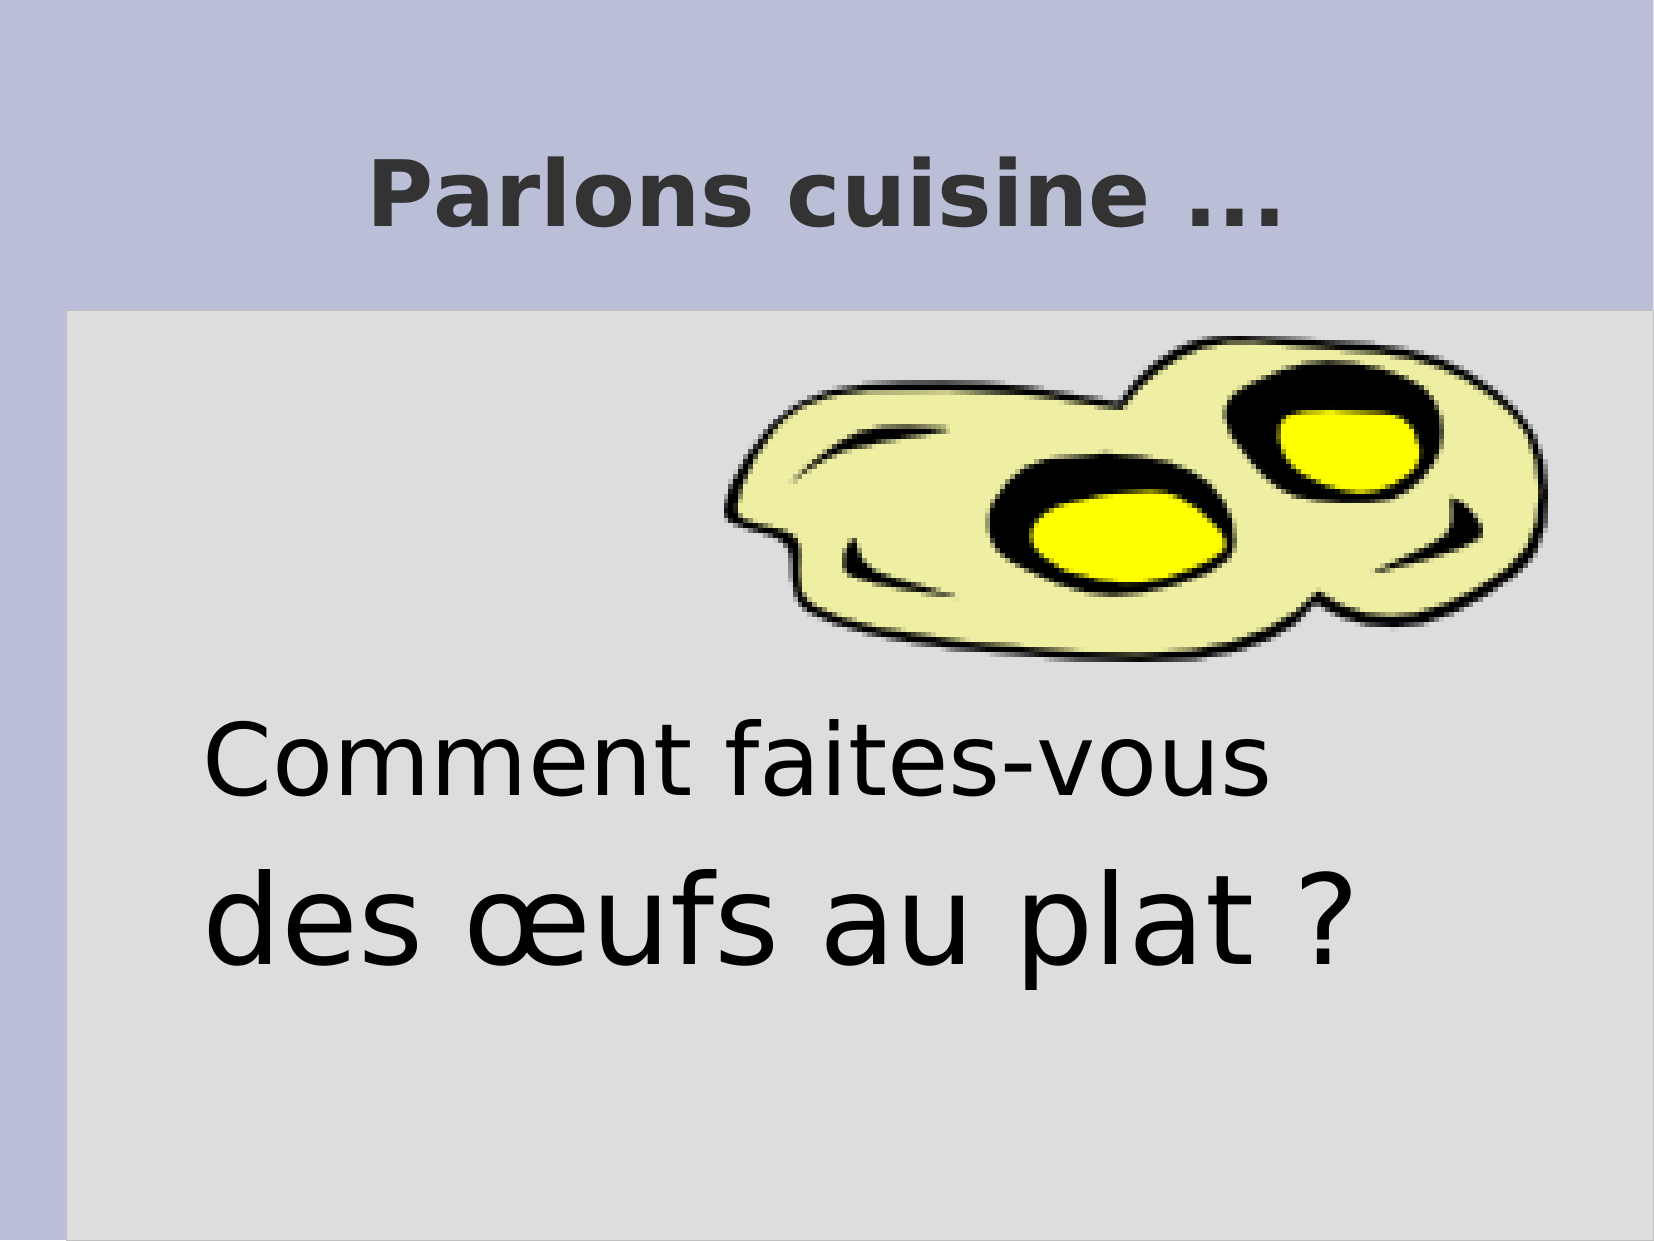

# Parlons cuisine ...
Comment faites-vous
des œufs au plat ?